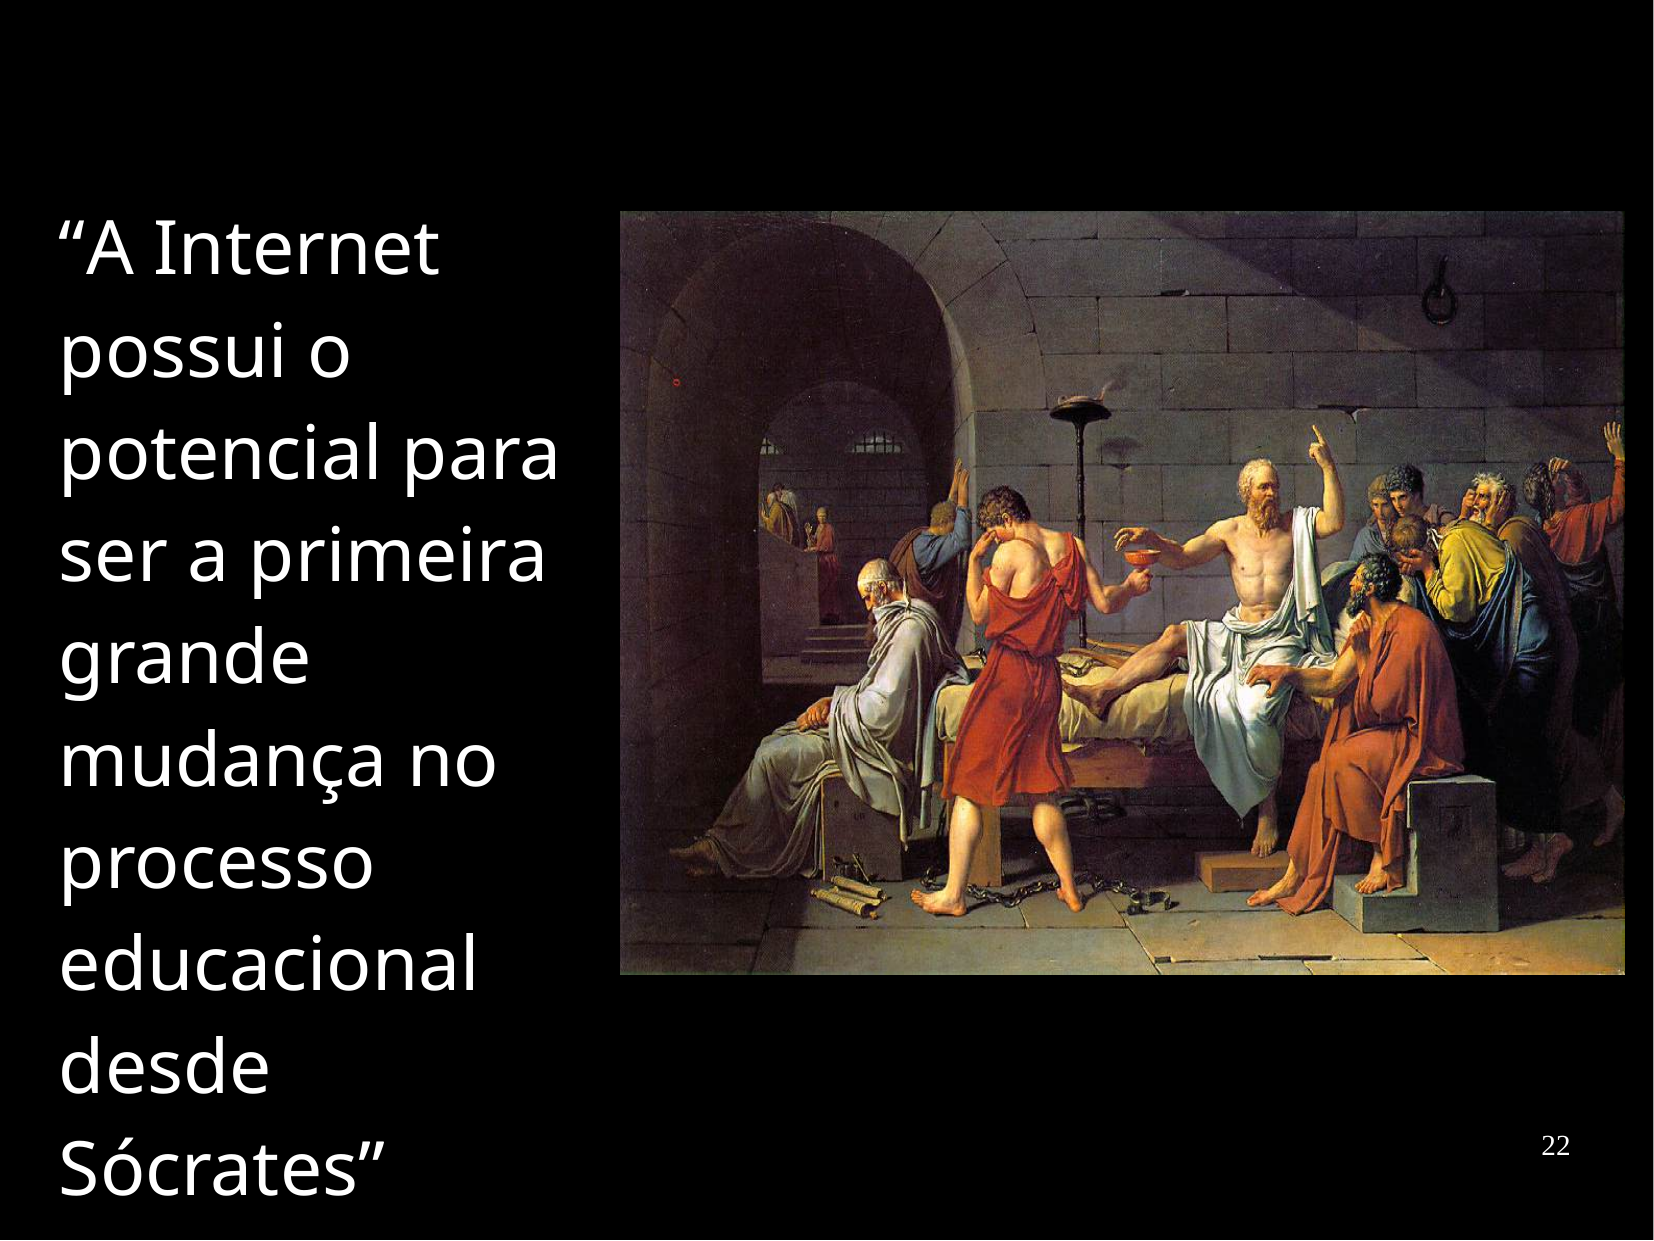

# “A Internet possui o potencial para ser a primeira grande mudança no processo educacional desde Sócrates” Gary Becker
22